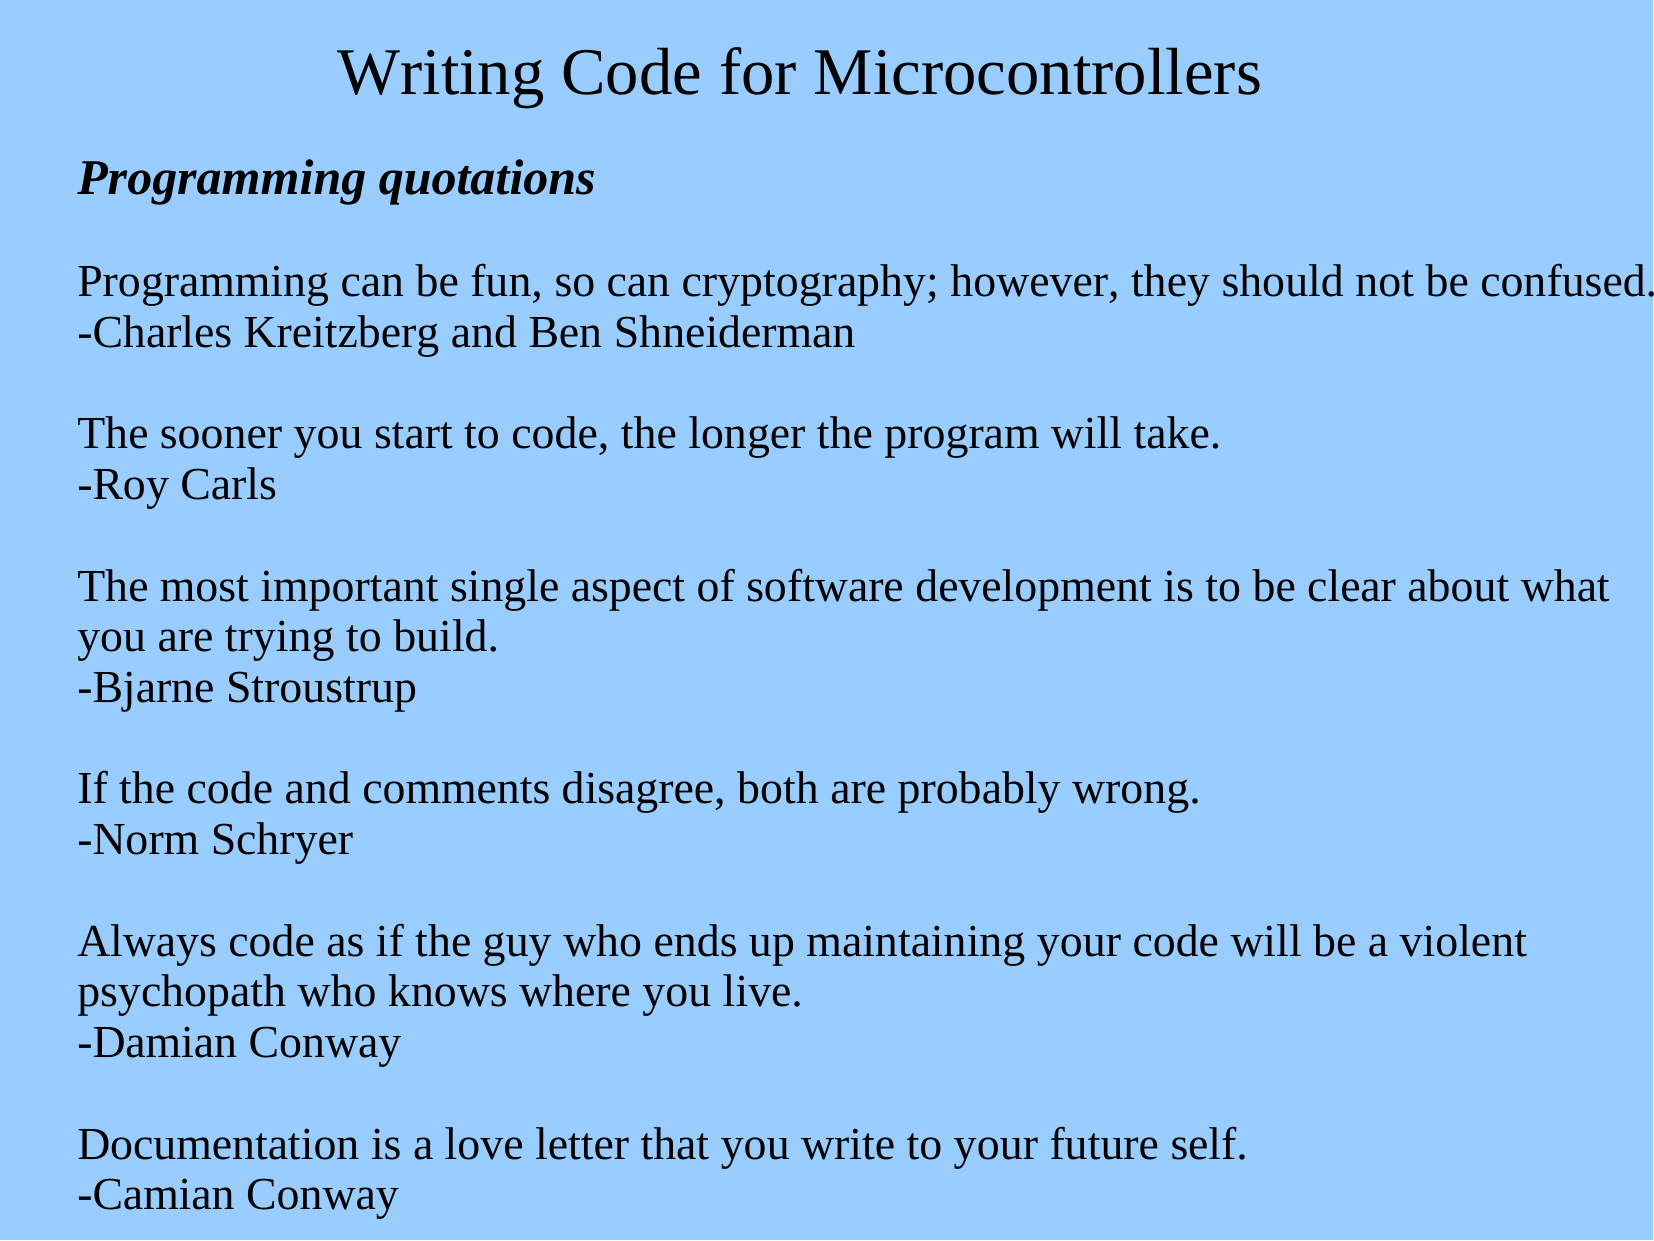

Writing Code for Microcontrollers
Programming quotations
Programming can be fun, so can cryptography; however, they should not be confused.
-Charles Kreitzberg and Ben Shneiderman
The sooner you start to code, the longer the program will take.
-Roy Carls
The most important single aspect of software development is to be clear about what
you are trying to build.
-Bjarne Stroustrup
If the code and comments disagree, both are probably wrong.
-Norm Schryer
Always code as if the guy who ends up maintaining your code will be a violent
psychopath who knows where you live.
-Damian Conway
Documentation is a love letter that you write to your future self.
-Camian Conway